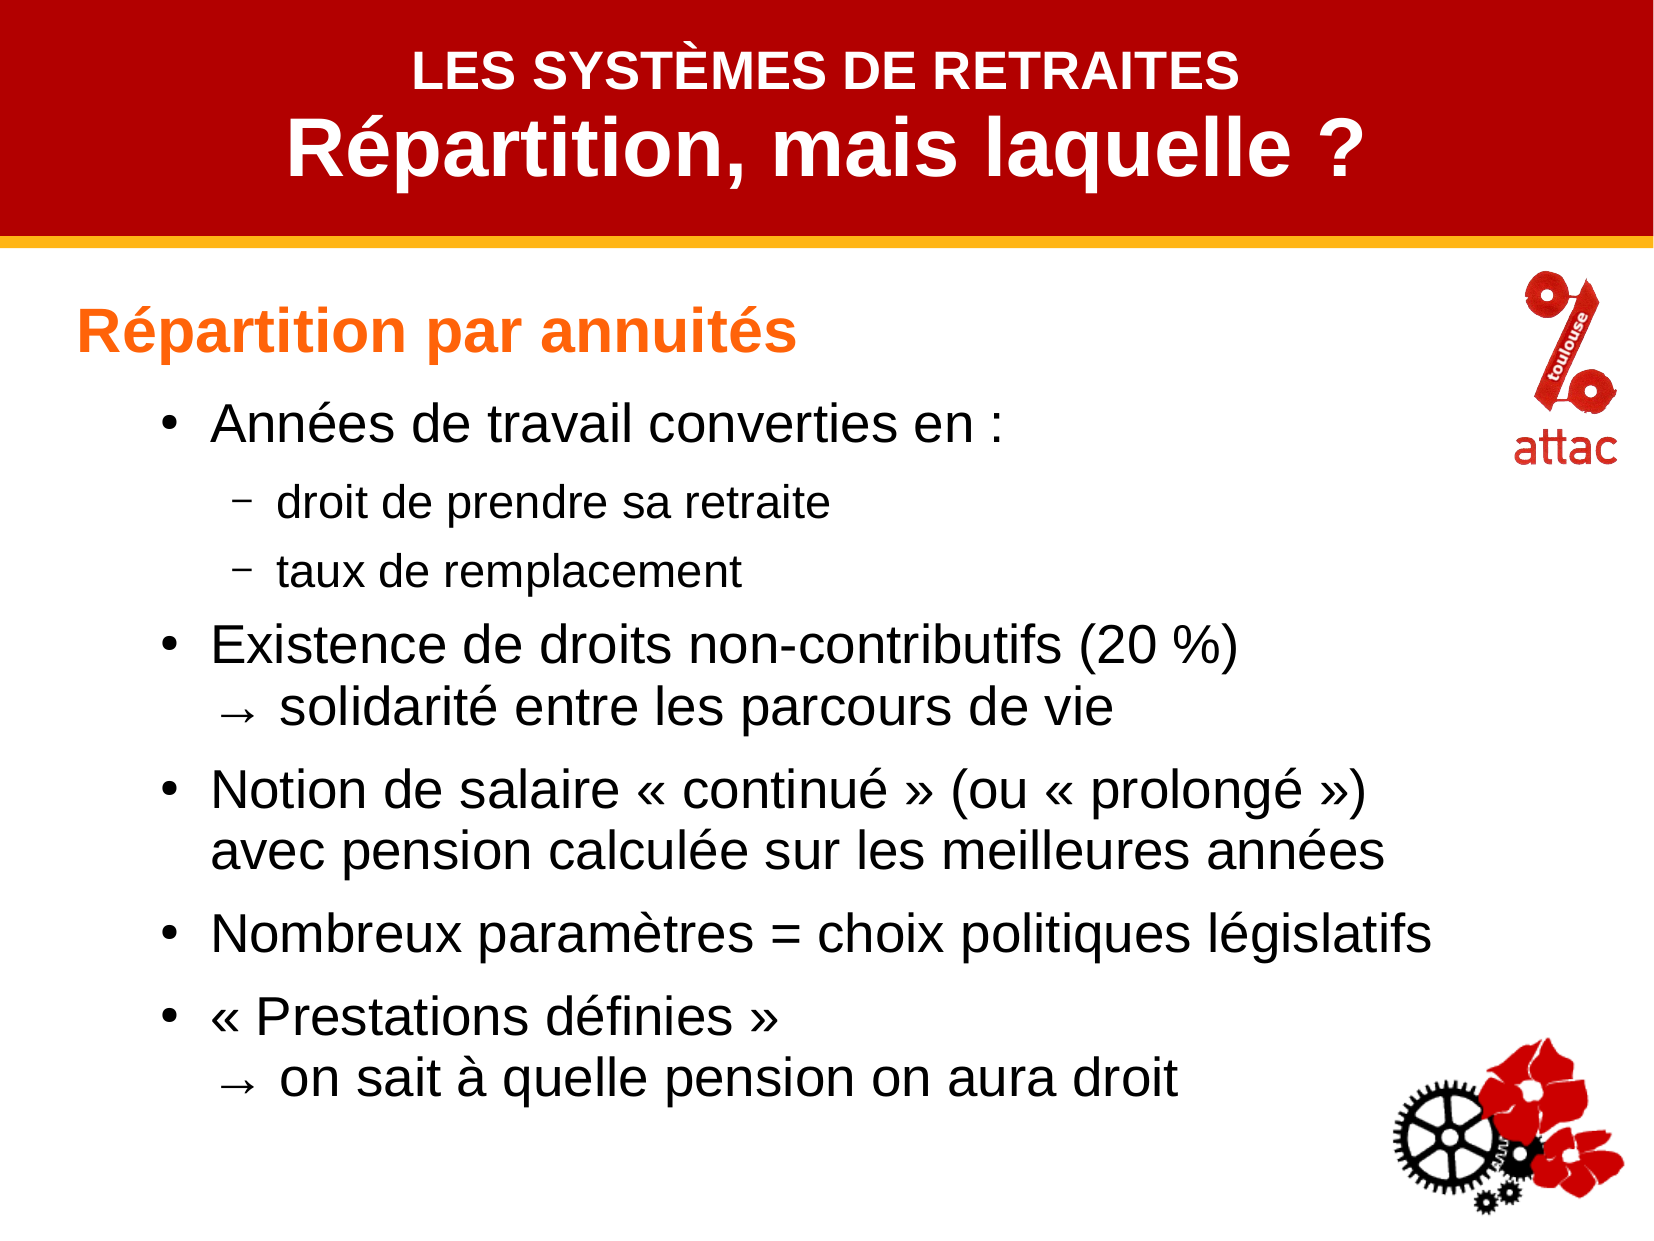

LES SYSTÈMES DE RETRAITES
Répartition, mais laquelle ?
# Répartition par annuités
Années de travail converties en :
droit de prendre sa retraite
taux de remplacement
Existence de droits non-contributifs (20 %)
→ solidarité entre les parcours de vie
Notion de salaire « continué » (ou « prolongé »)
avec pension calculée sur les meilleures années
Nombreux paramètres = choix politiques législatifs
« Prestations définies »
→ on sait à quelle pension on aura droit